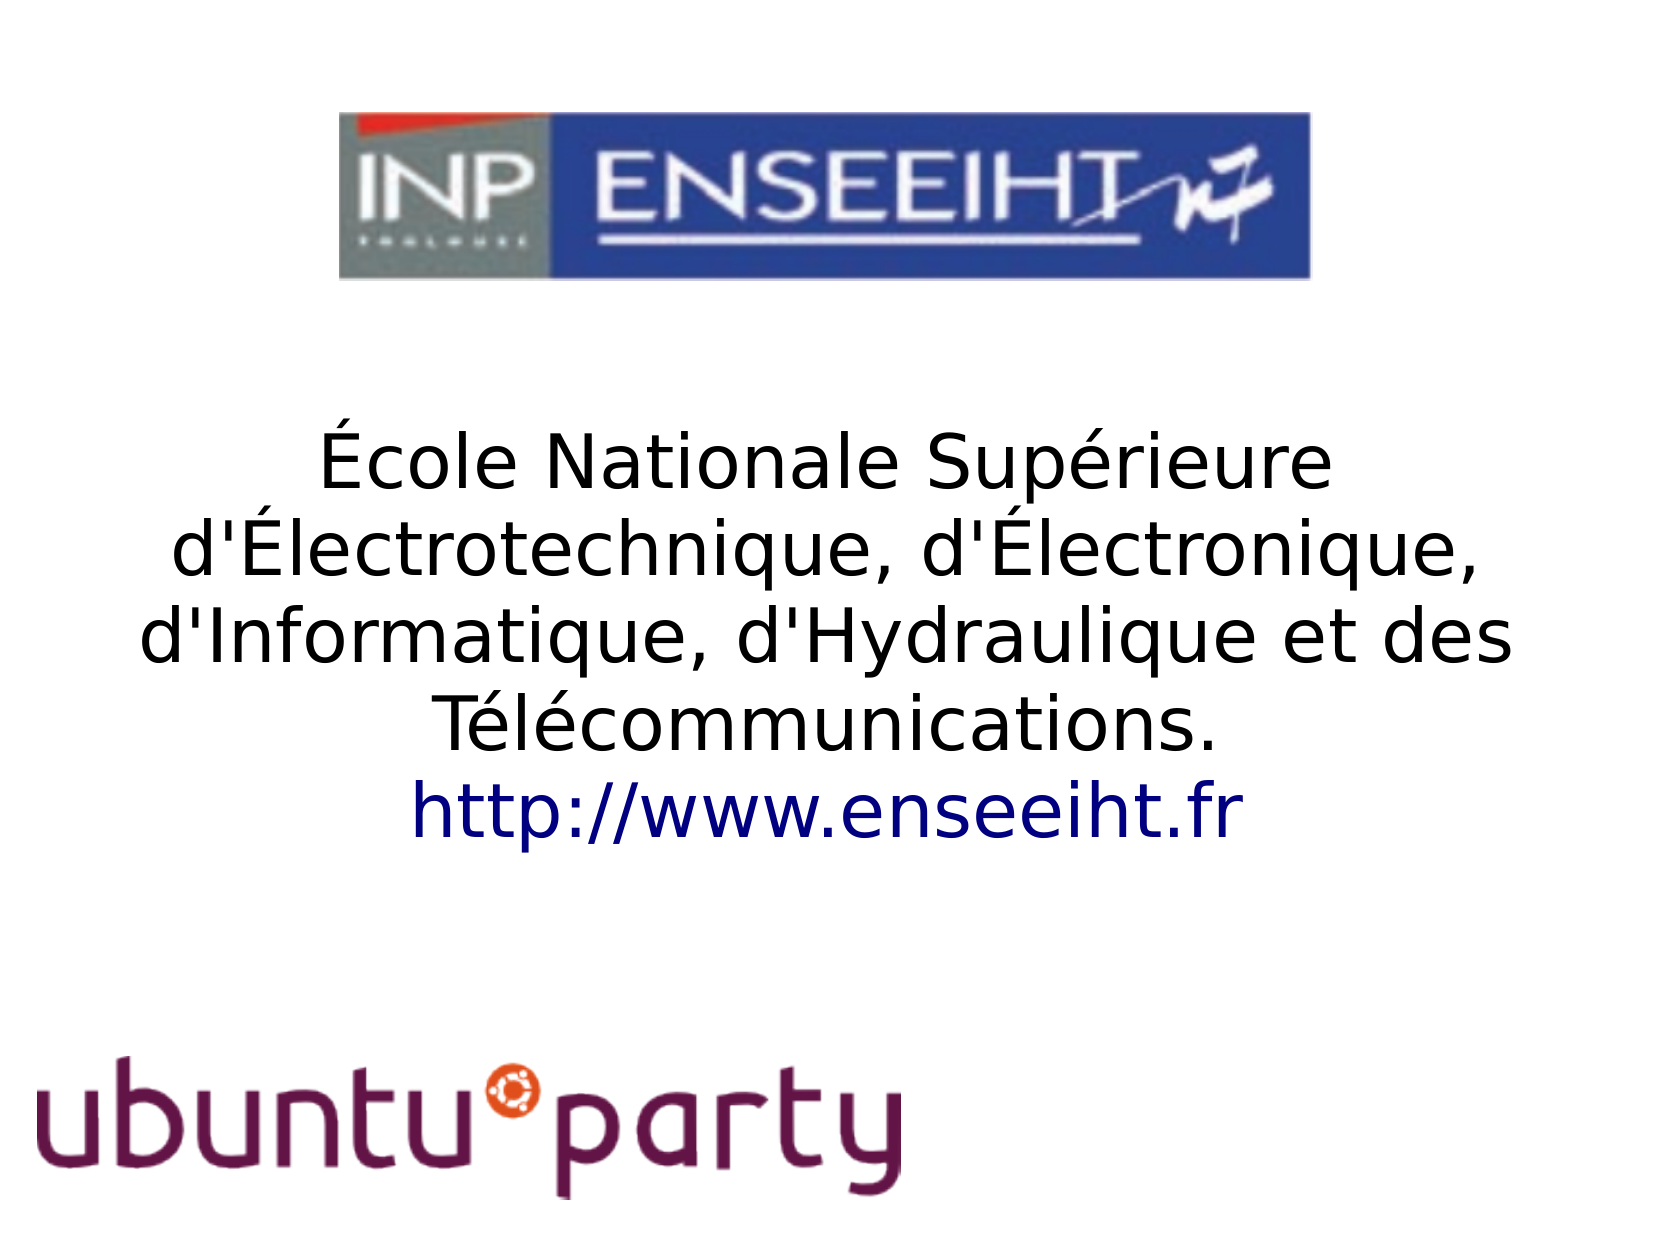

École Nationale Supérieure d'Électrotechnique, d'Électronique, d'Informatique, d'Hydraulique et des Télécommunications.
http://www.enseeiht.fr